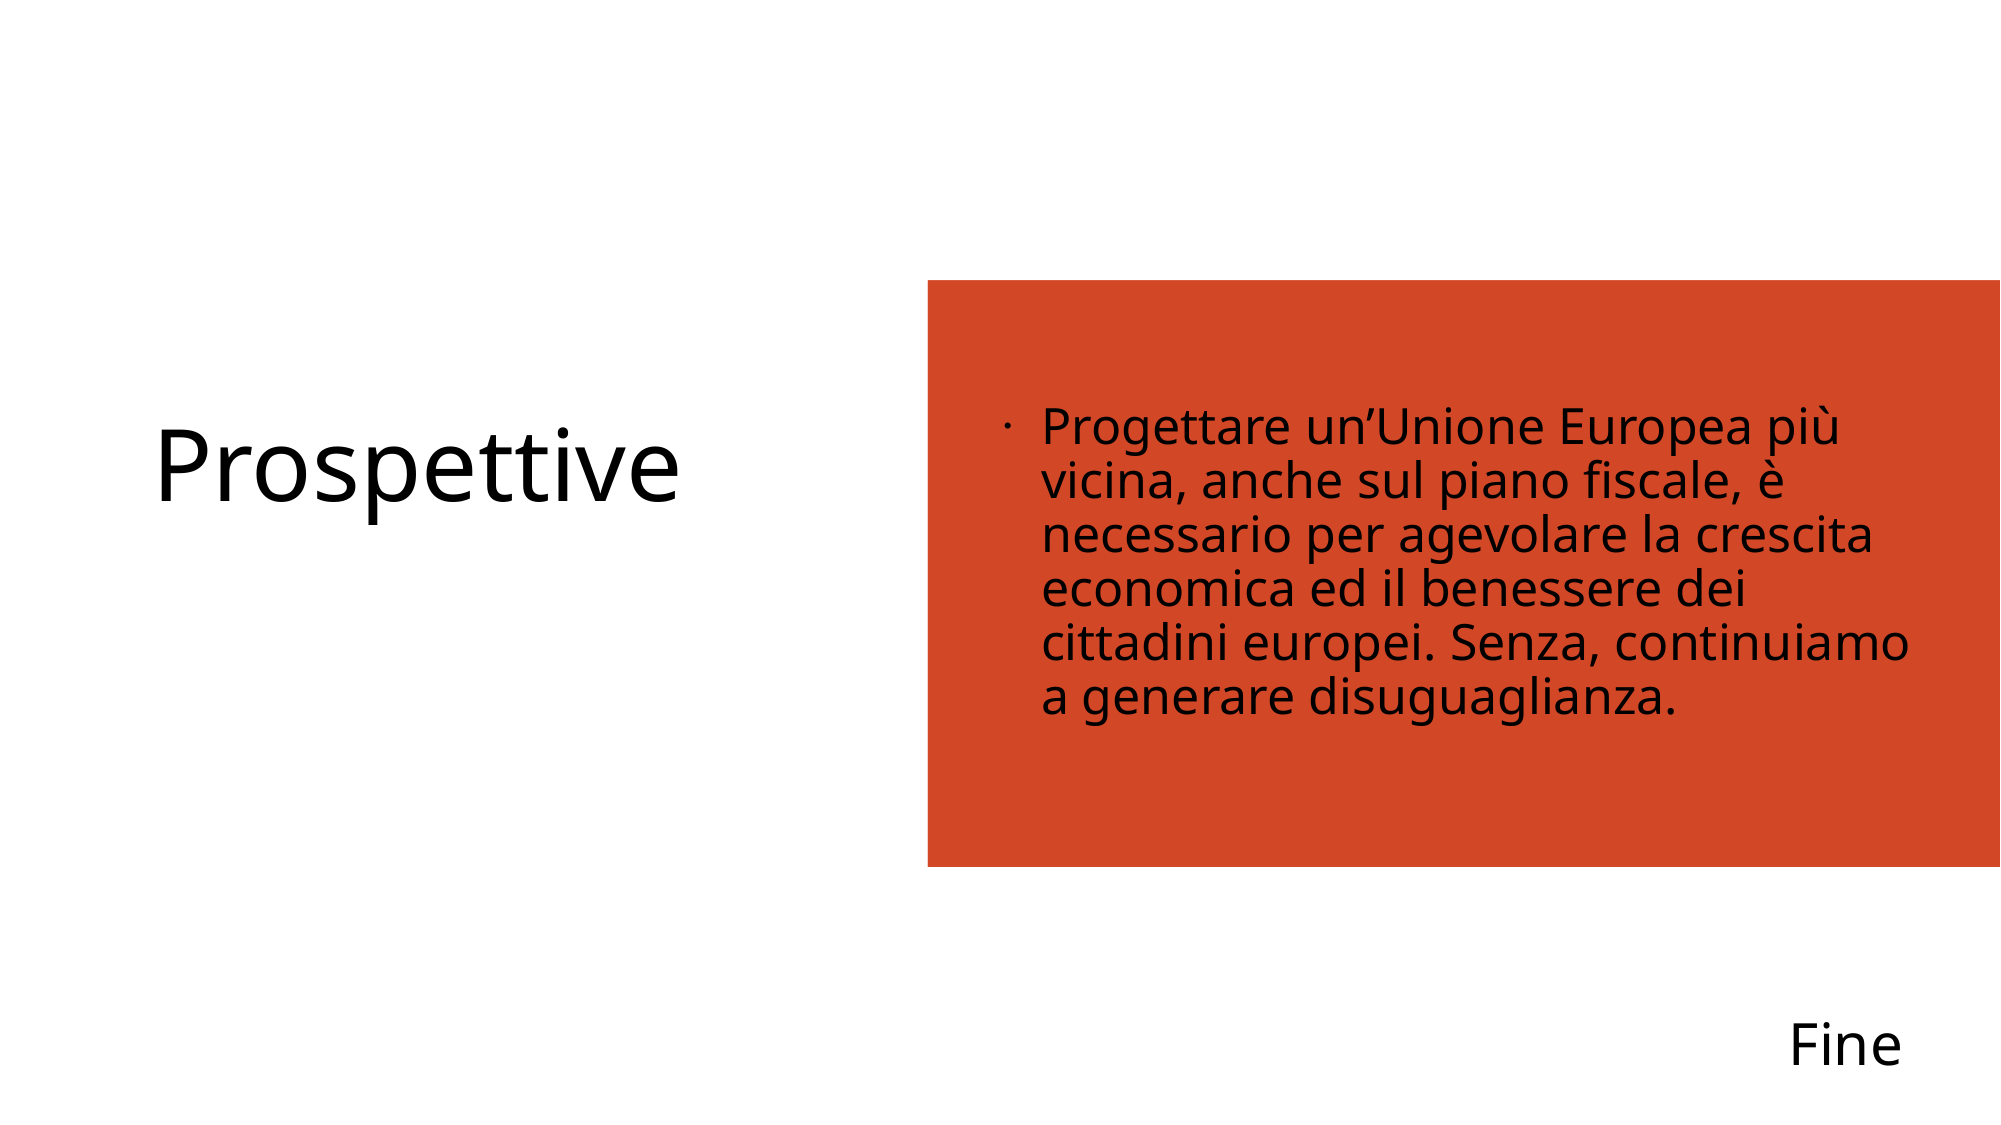

# Prospettive
Progettare un’Unione Europea più vicina, anche sul piano fiscale, è necessario per agevolare la crescita economica ed il benessere dei cittadini europei. Senza, continuiamo a generare disuguaglianza.
Fine